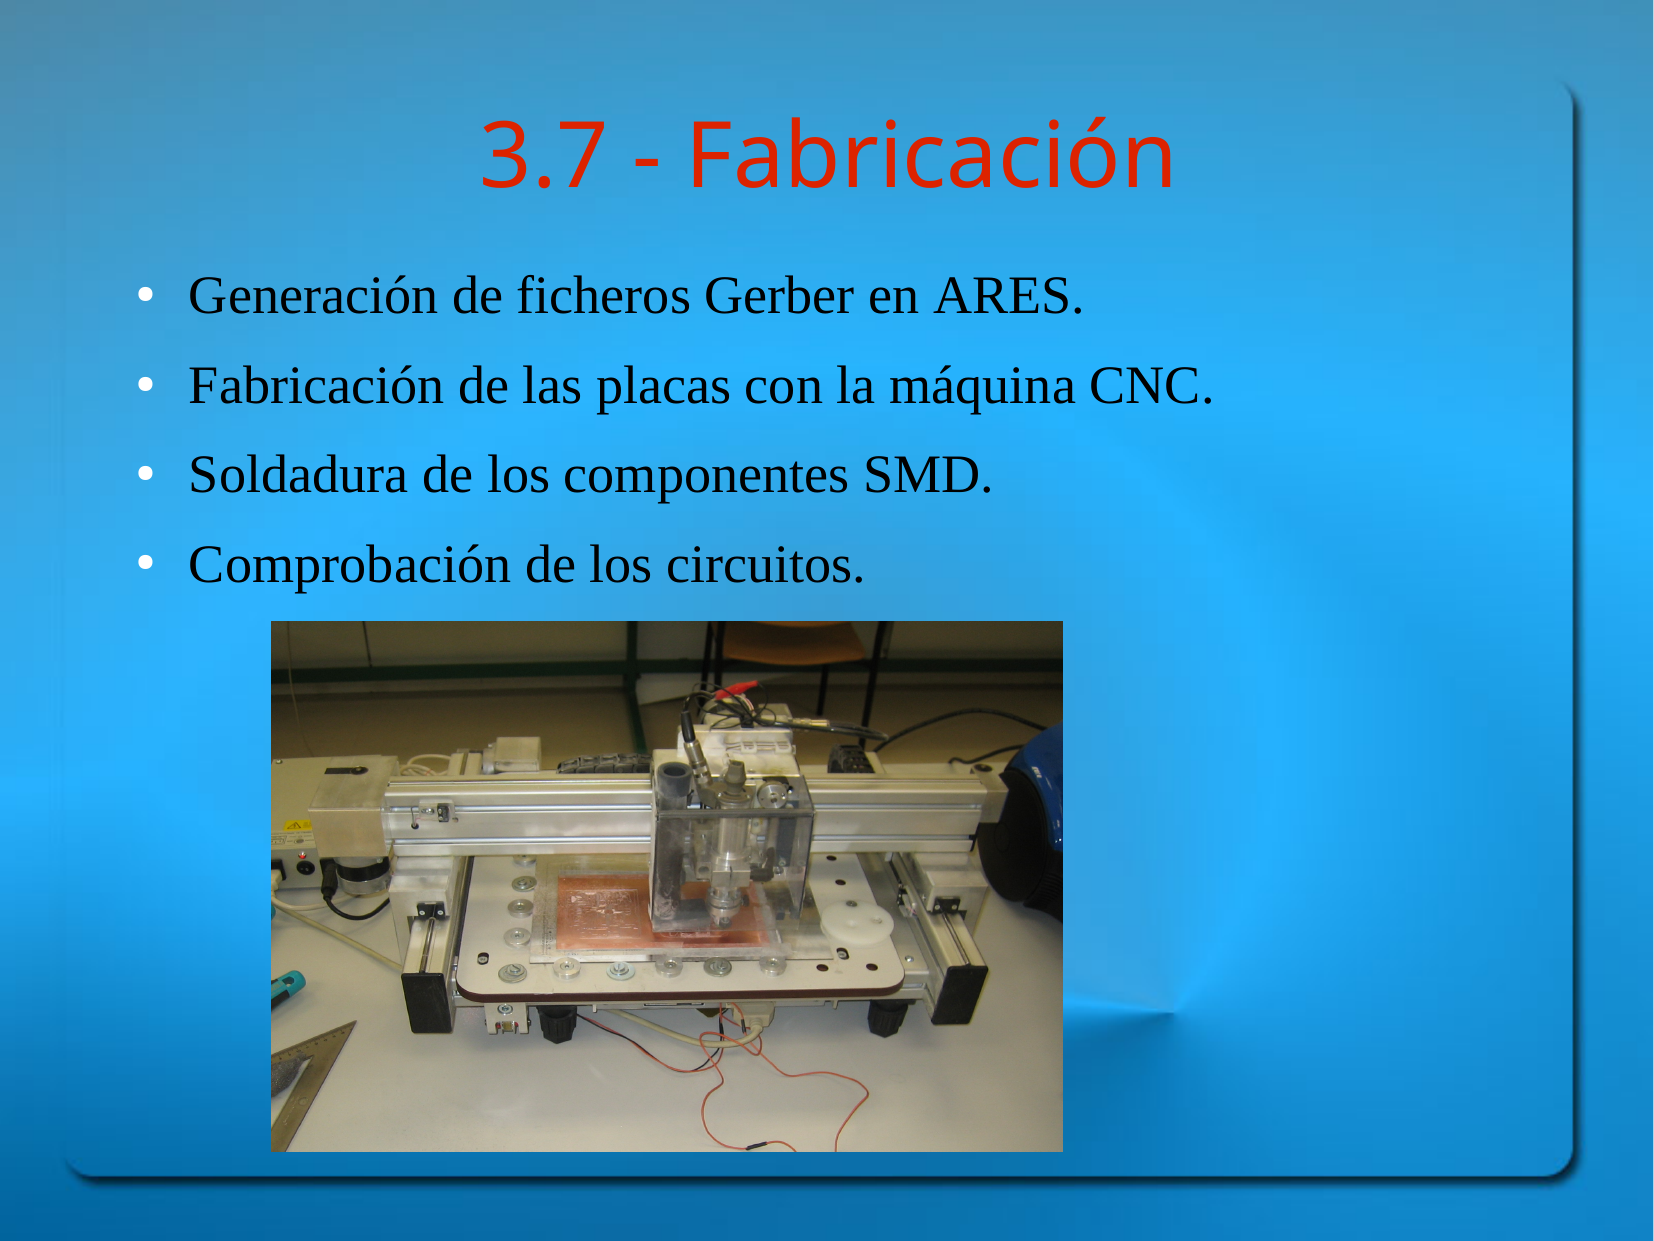

# 3.7 - Fabricación
Generación de ficheros Gerber en ARES.
Fabricación de las placas con la máquina CNC.
Soldadura de los componentes SMD.
Comprobación de los circuitos.